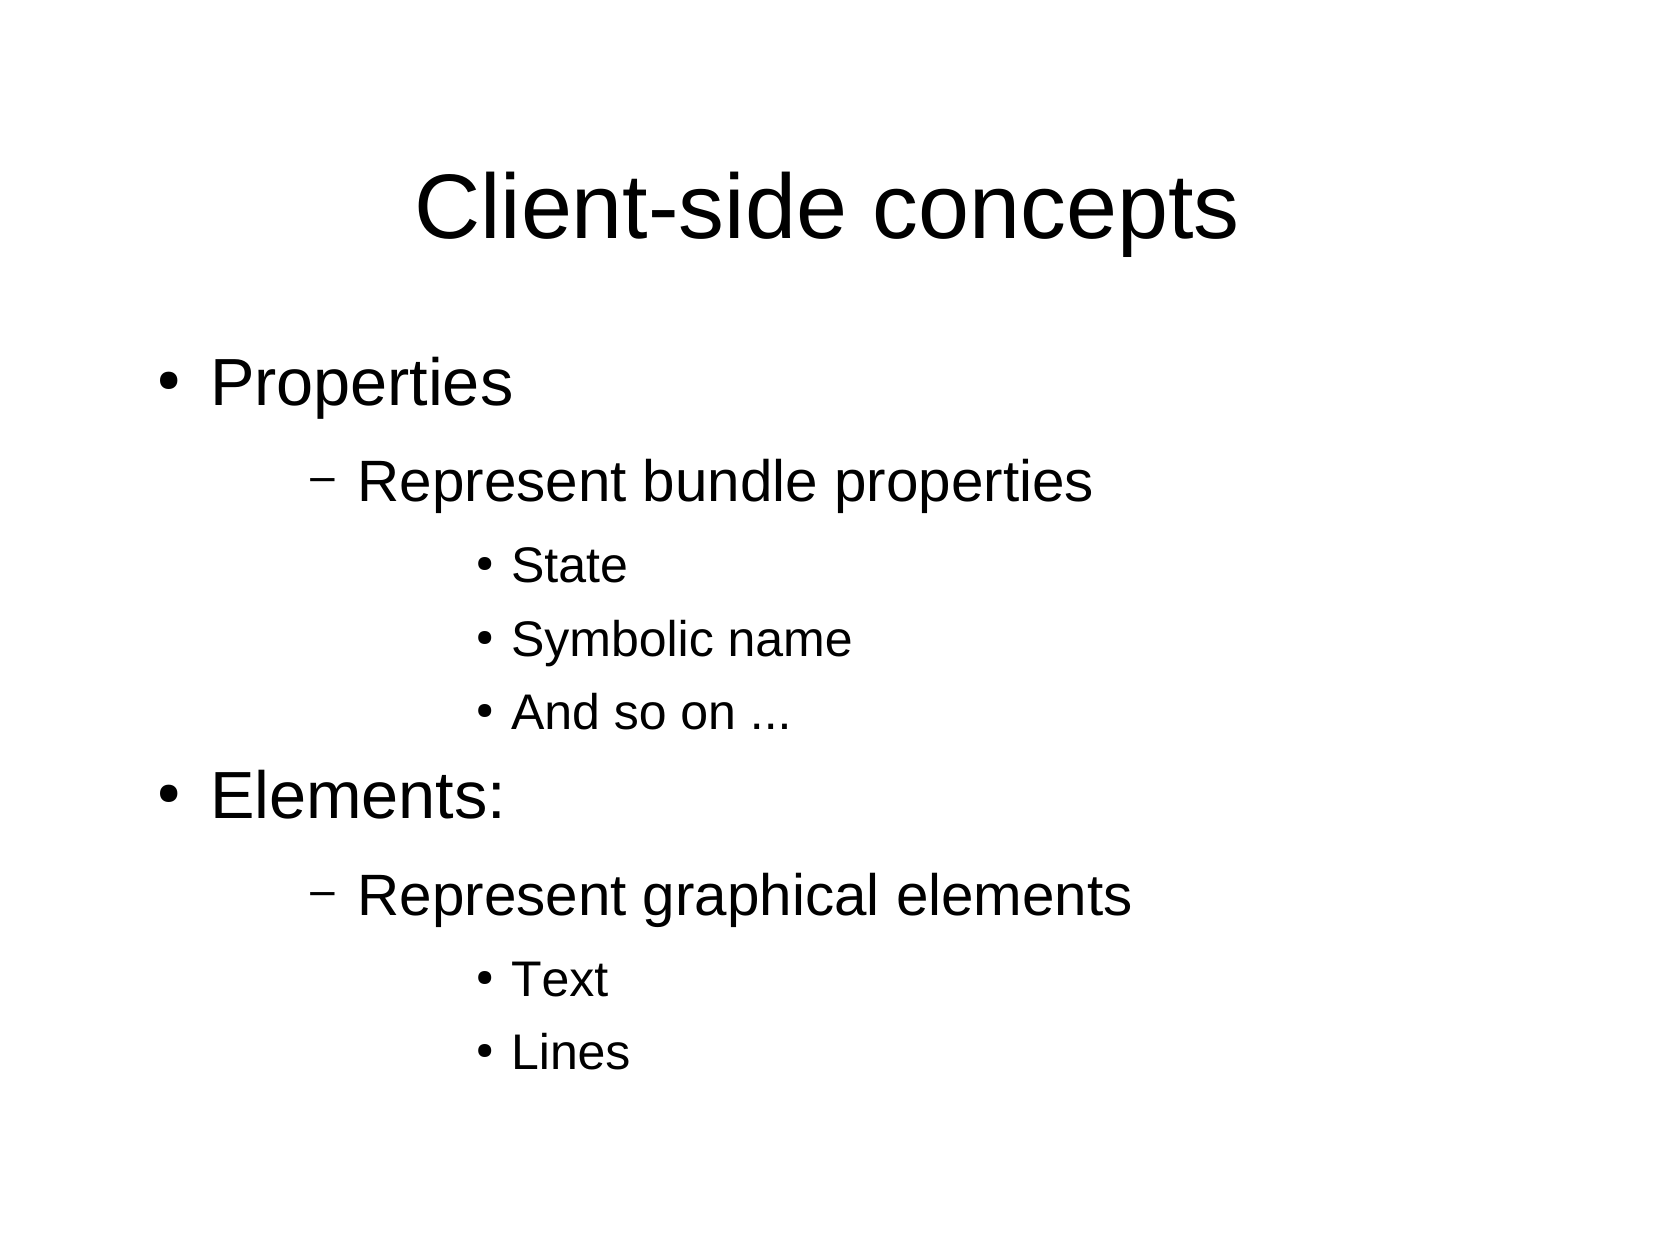

# Client-side concepts
Properties
Represent bundle properties
State
Symbolic name
And so on ...
Elements:
Represent graphical elements
Text
Lines